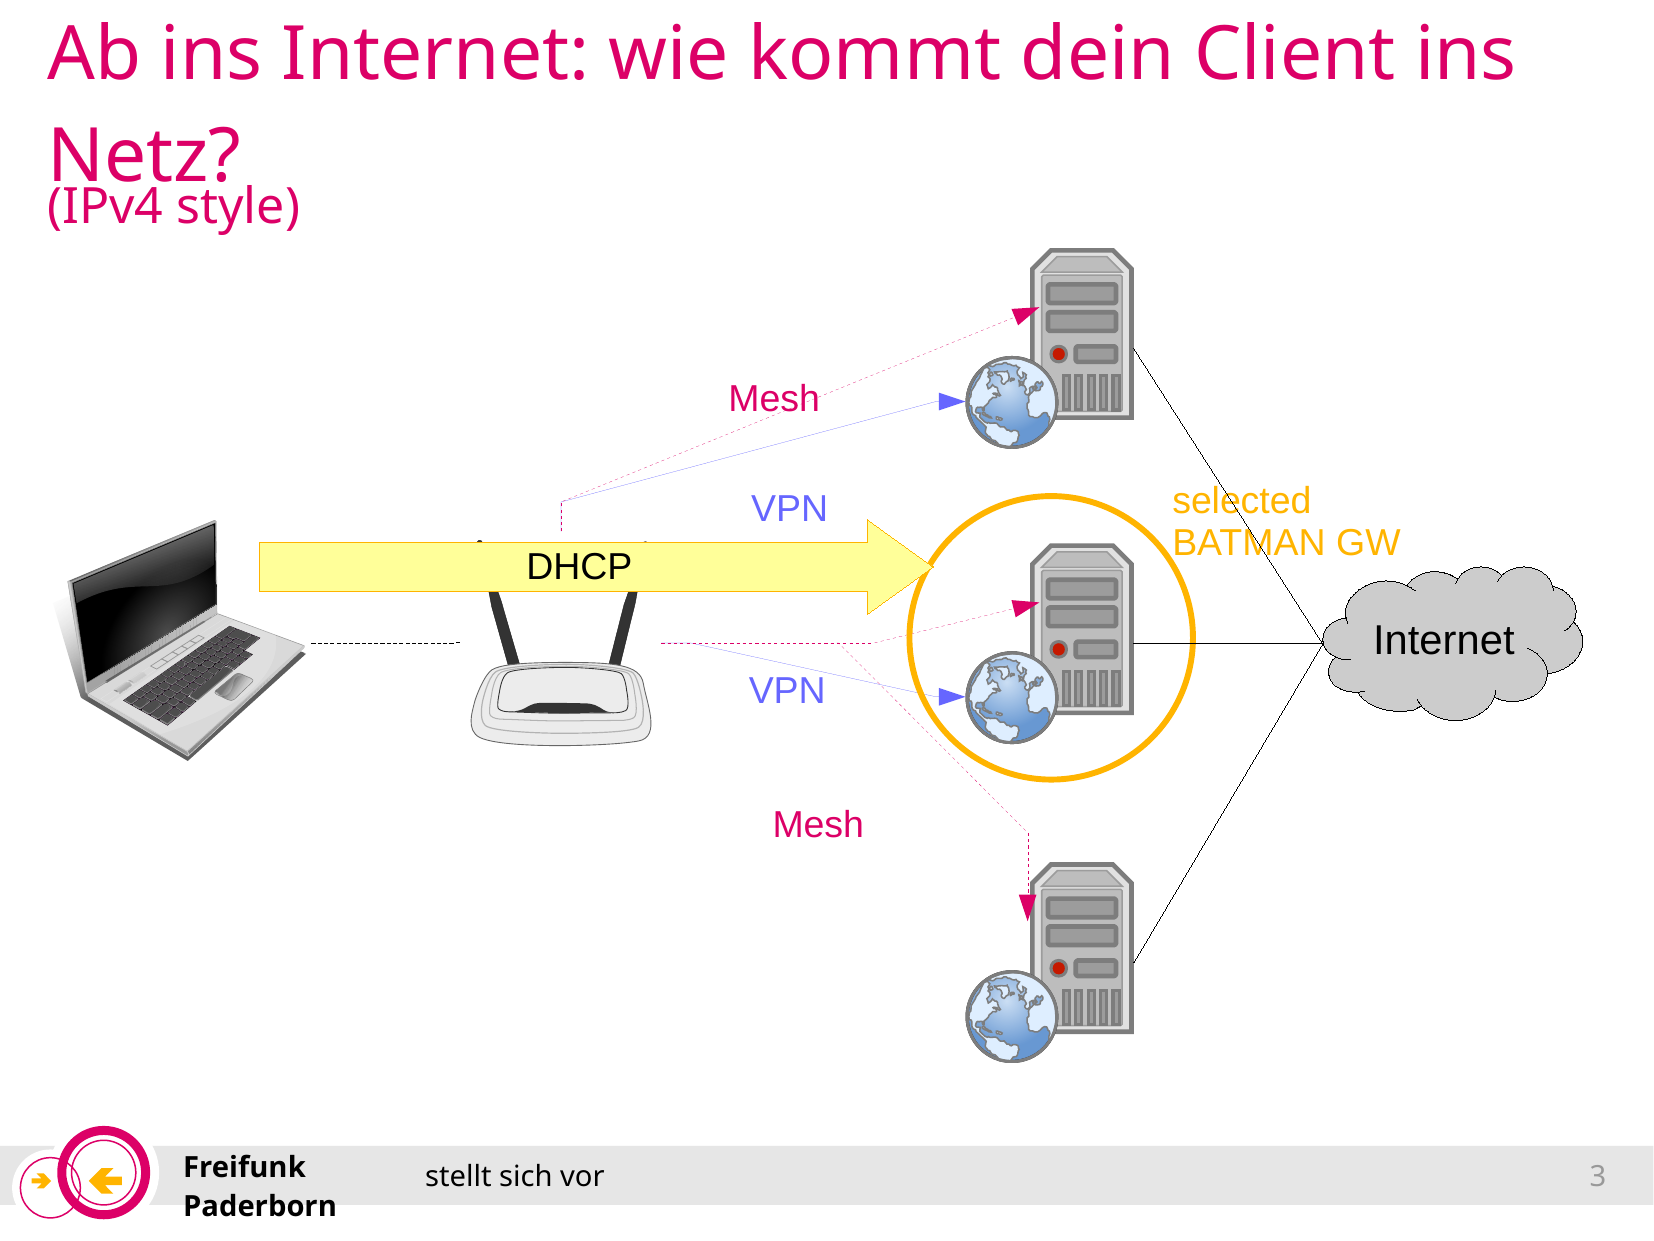

# Ab ins Internet: wie kommt dein Client ins Netz?
(IPv4 style)
selected
BATMAN GW
DHCP
Internet
stellt sich vor
3